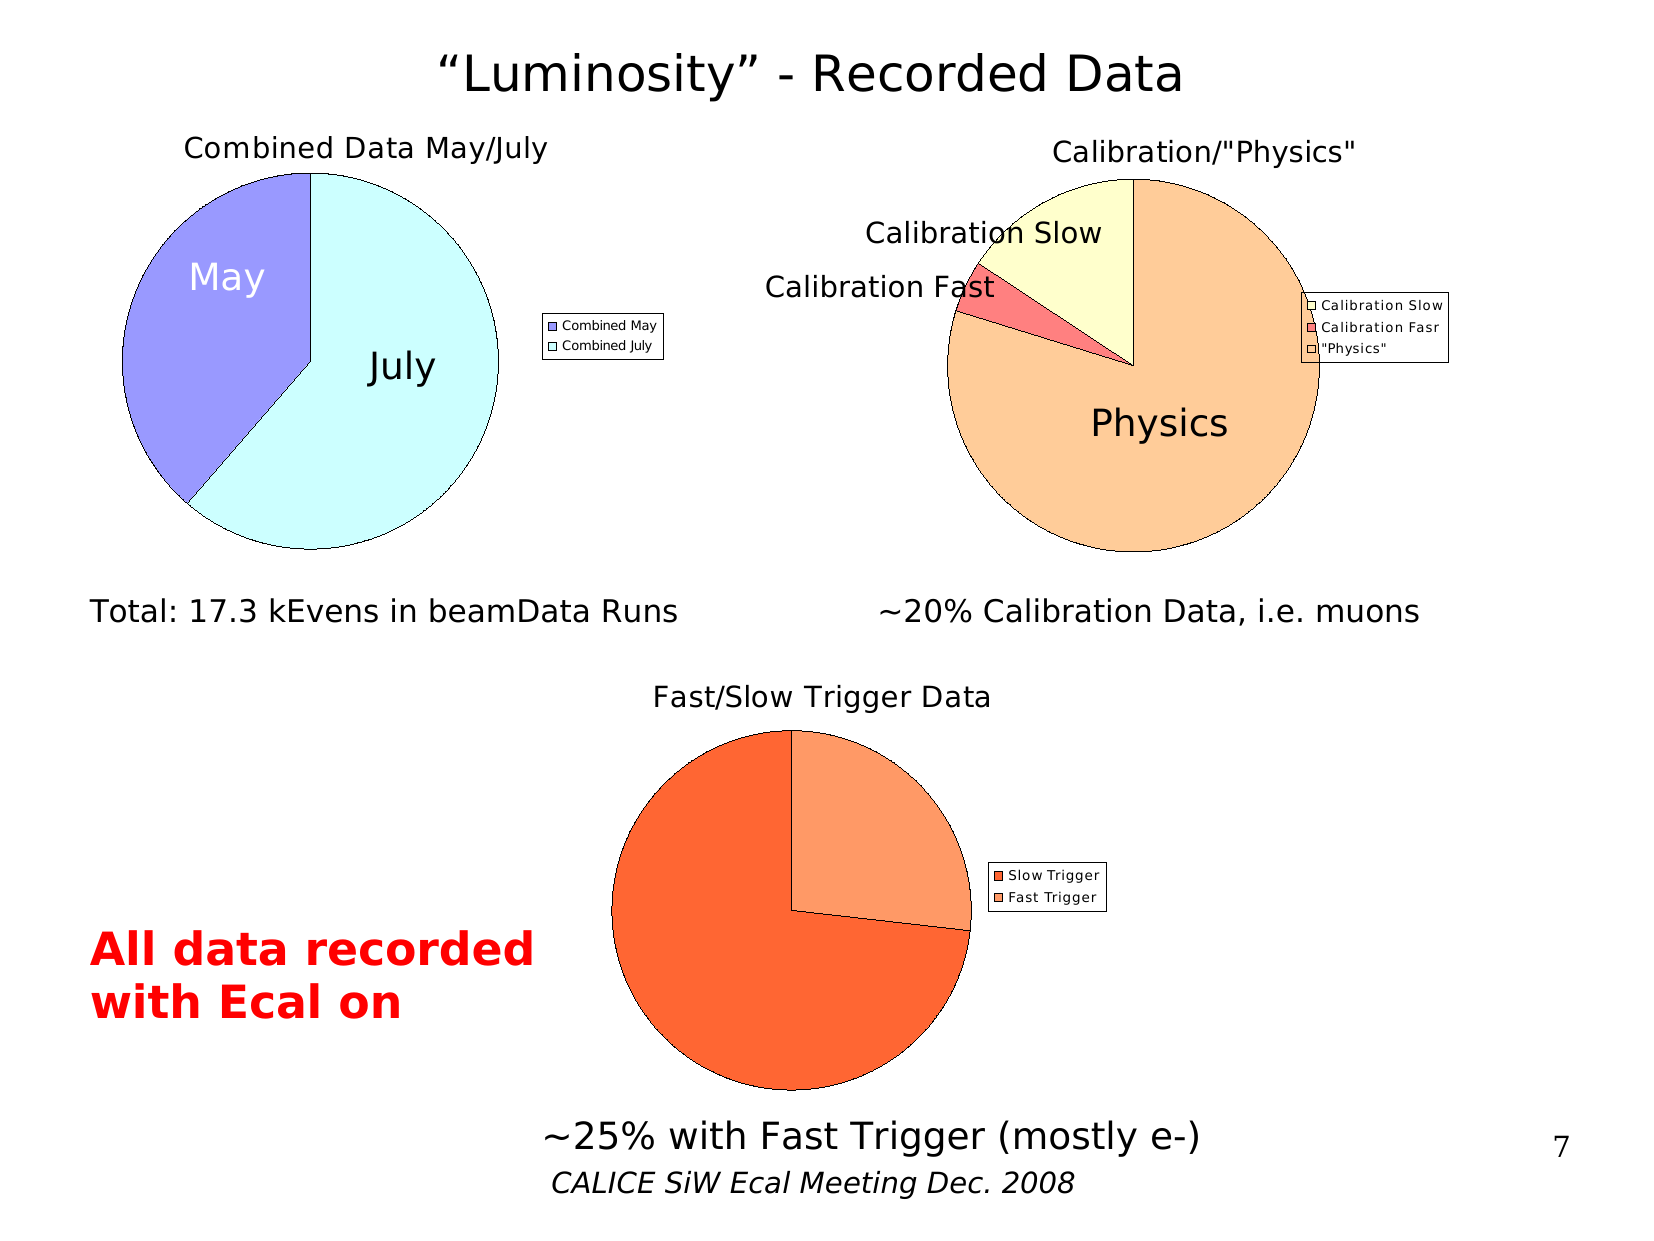

“Luminosity” - Recorded Data
### Chart: Combined Data May/July
| Category | Column 1 |
|---|---|
| Combined May | 6655950.0 |
| Combined July | 10571599.0 |
### Chart: Calibration/"Physics"
| Category | Column 1 |
|---|---|
| Calibration Slow | 2.72 |
| Calibration Fasr | 0.78 |
| "Physics" | 13.8 |Calibration Slow
May
Calibration Fast
July
Physics
Total: 17.3 kEvens in beamData Runs
~20% Calibration Data, i.e. muons
### Chart: Fast/Slow Trigger Data
| Category | Column 1 |
|---|---|
| Slow Trigger | 10.1 |
| Fast Trigger | 3.7 |All data recorded
with Ecal on
~25% with Fast Trigger (mostly e-)
7